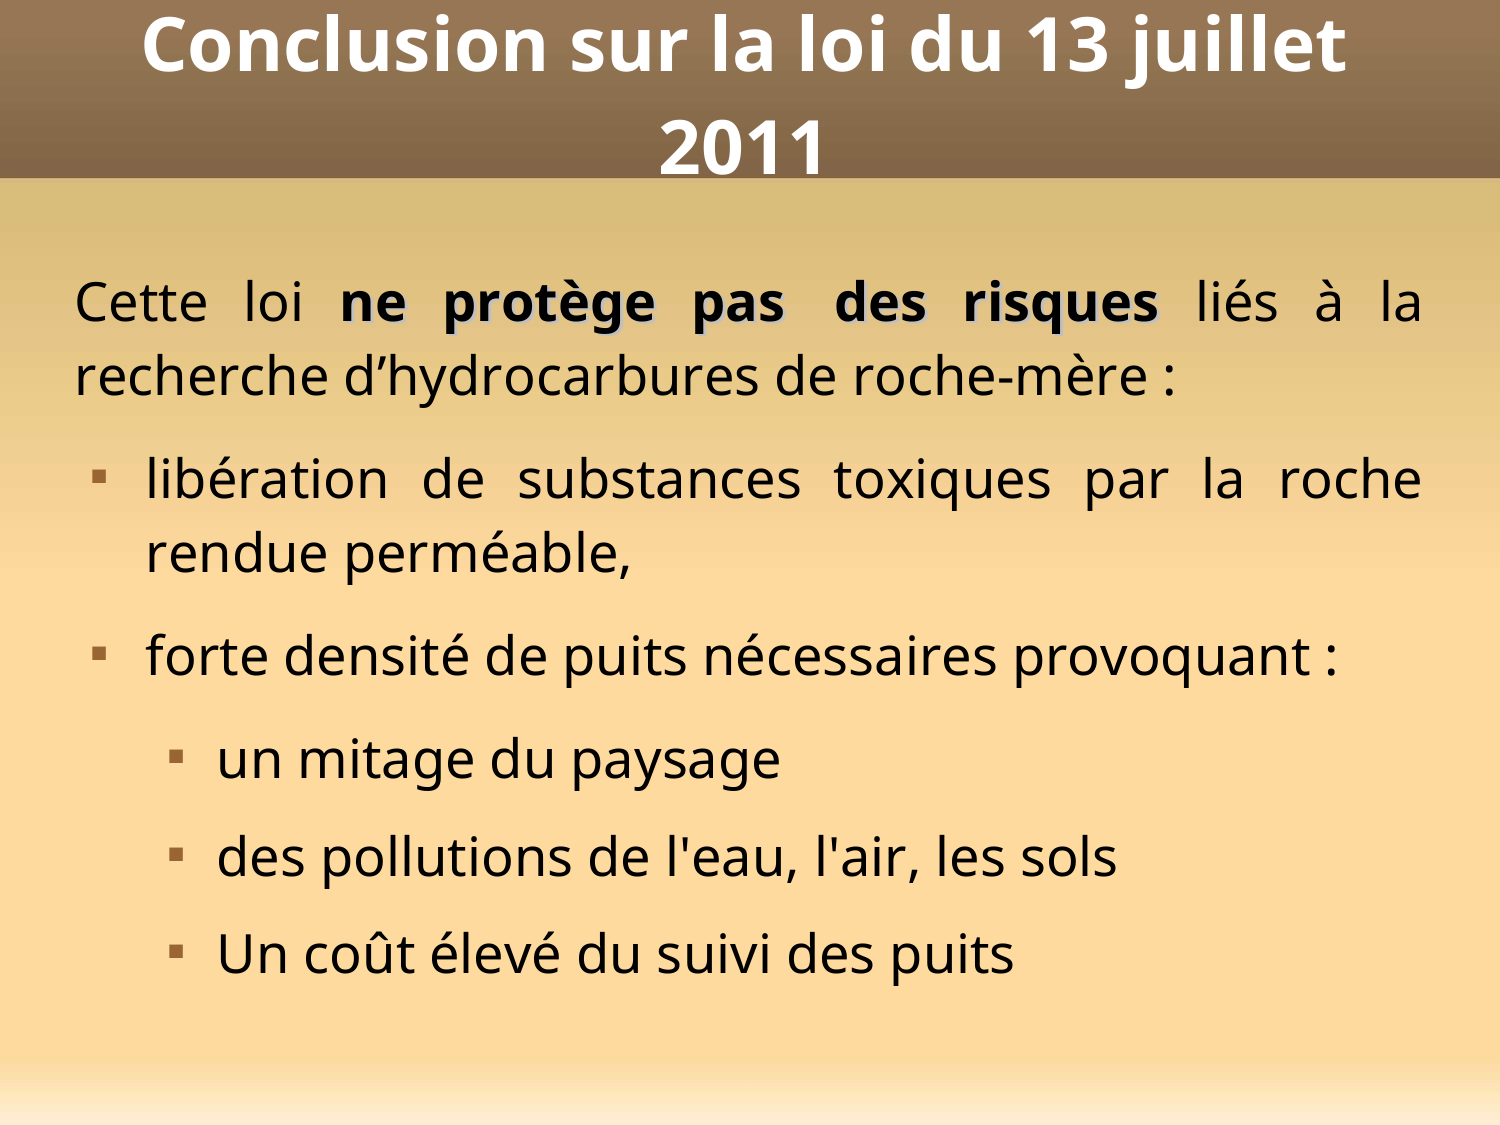

# Conclusion sur la loi du 13 juillet 2011
Cette loi ne protège pas  des risques liés à la recherche d’hydrocarbures de roche-mère :
libération de substances toxiques par la roche rendue perméable,
forte densité de puits nécessaires provoquant :
un mitage du paysage
des pollutions de l'eau, l'air, les sols
Un coût élevé du suivi des puits